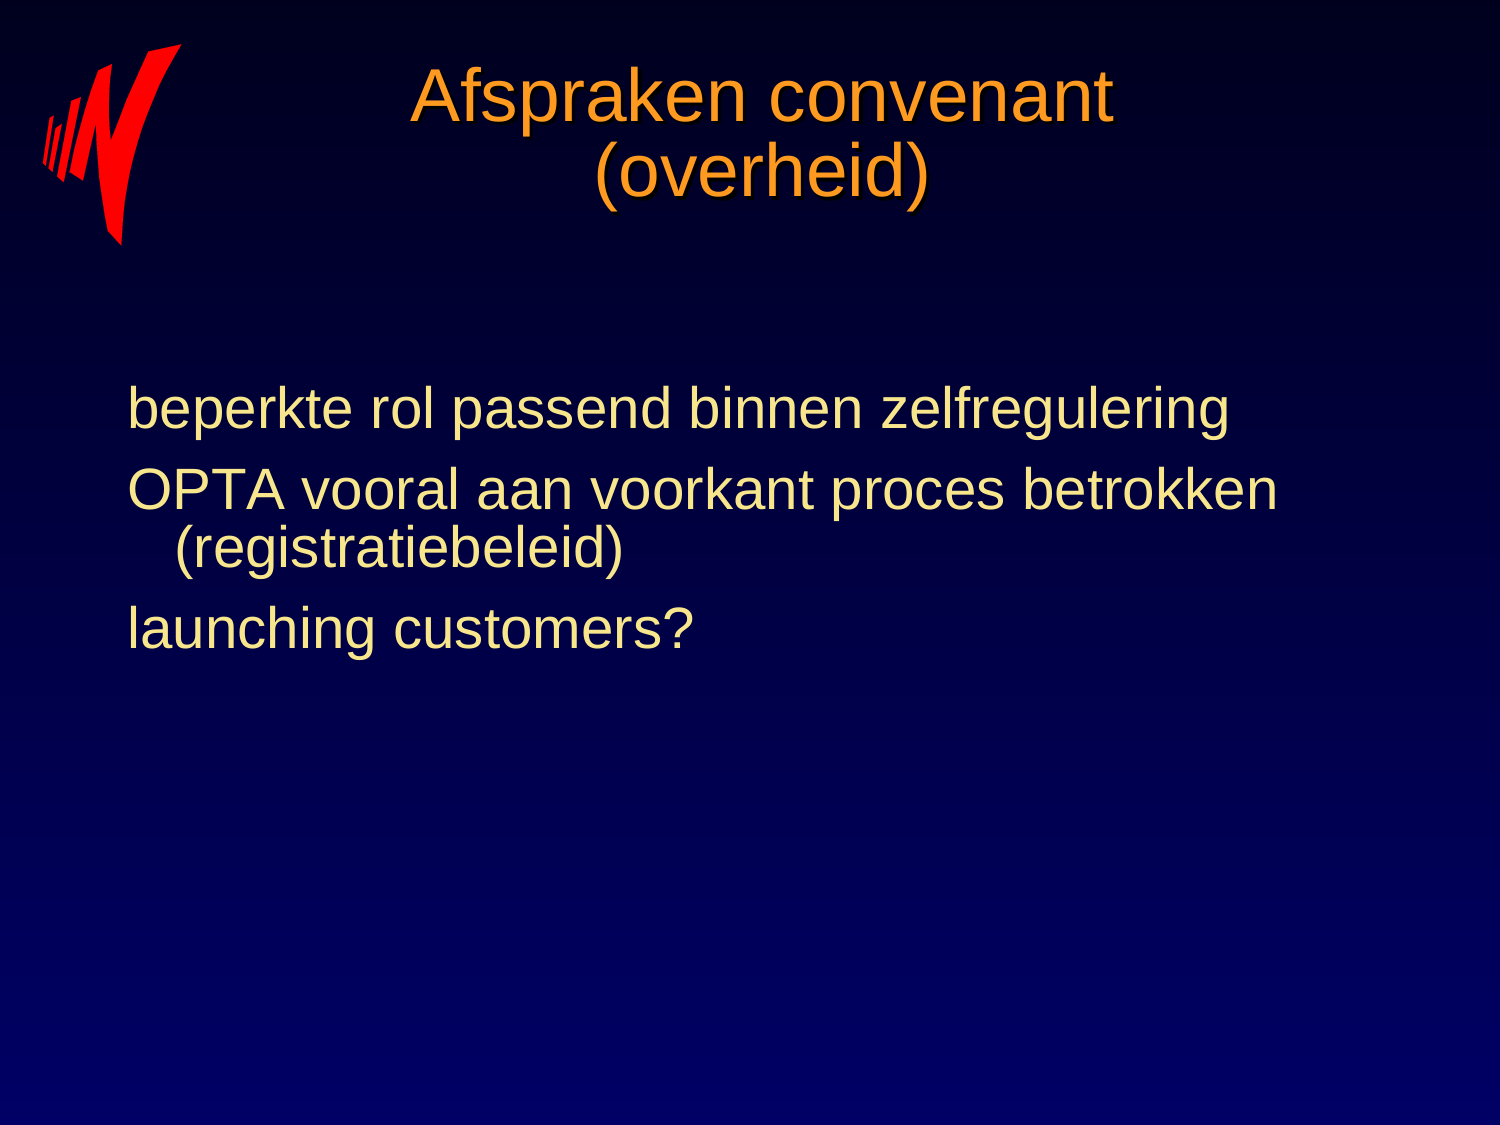

# Afspraken convenant (overheid)
beperkte rol passend binnen zelfregulering
OPTA vooral aan voorkant proces betrokken (registratiebeleid)
launching customers?